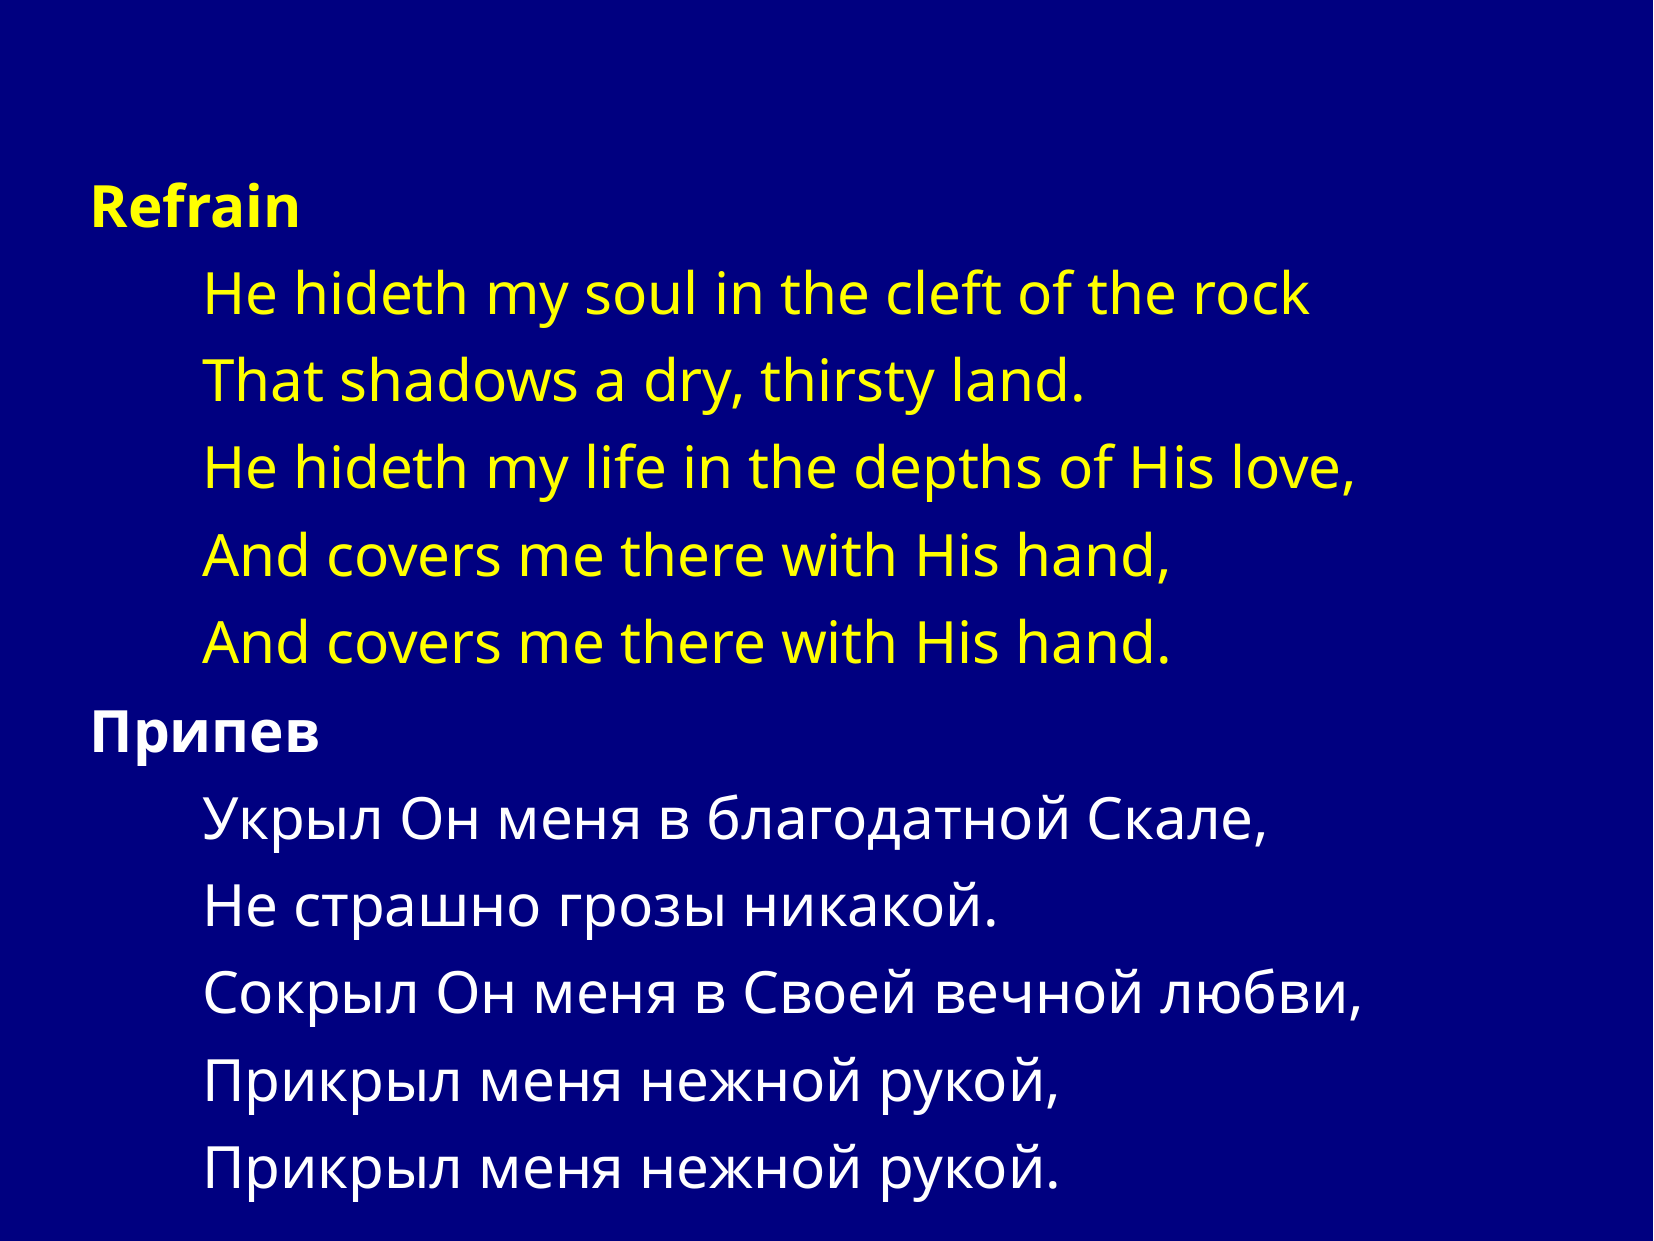

Refrain
	He hideth my soul in the cleft of the rock
	That shadows a dry, thirsty land.
	He hideth my life in the depths of His love,
	And covers me there with His hand,
	And covers me there with His hand.
Припев
	Укрыл Он меня в благодатной Скале,
	Не страшно грозы никакой.
	Сокрыл Он меня в Своей вечной любви,
	Прикрыл меня нежной рукой,
	Прикрыл меня нежной рукой.